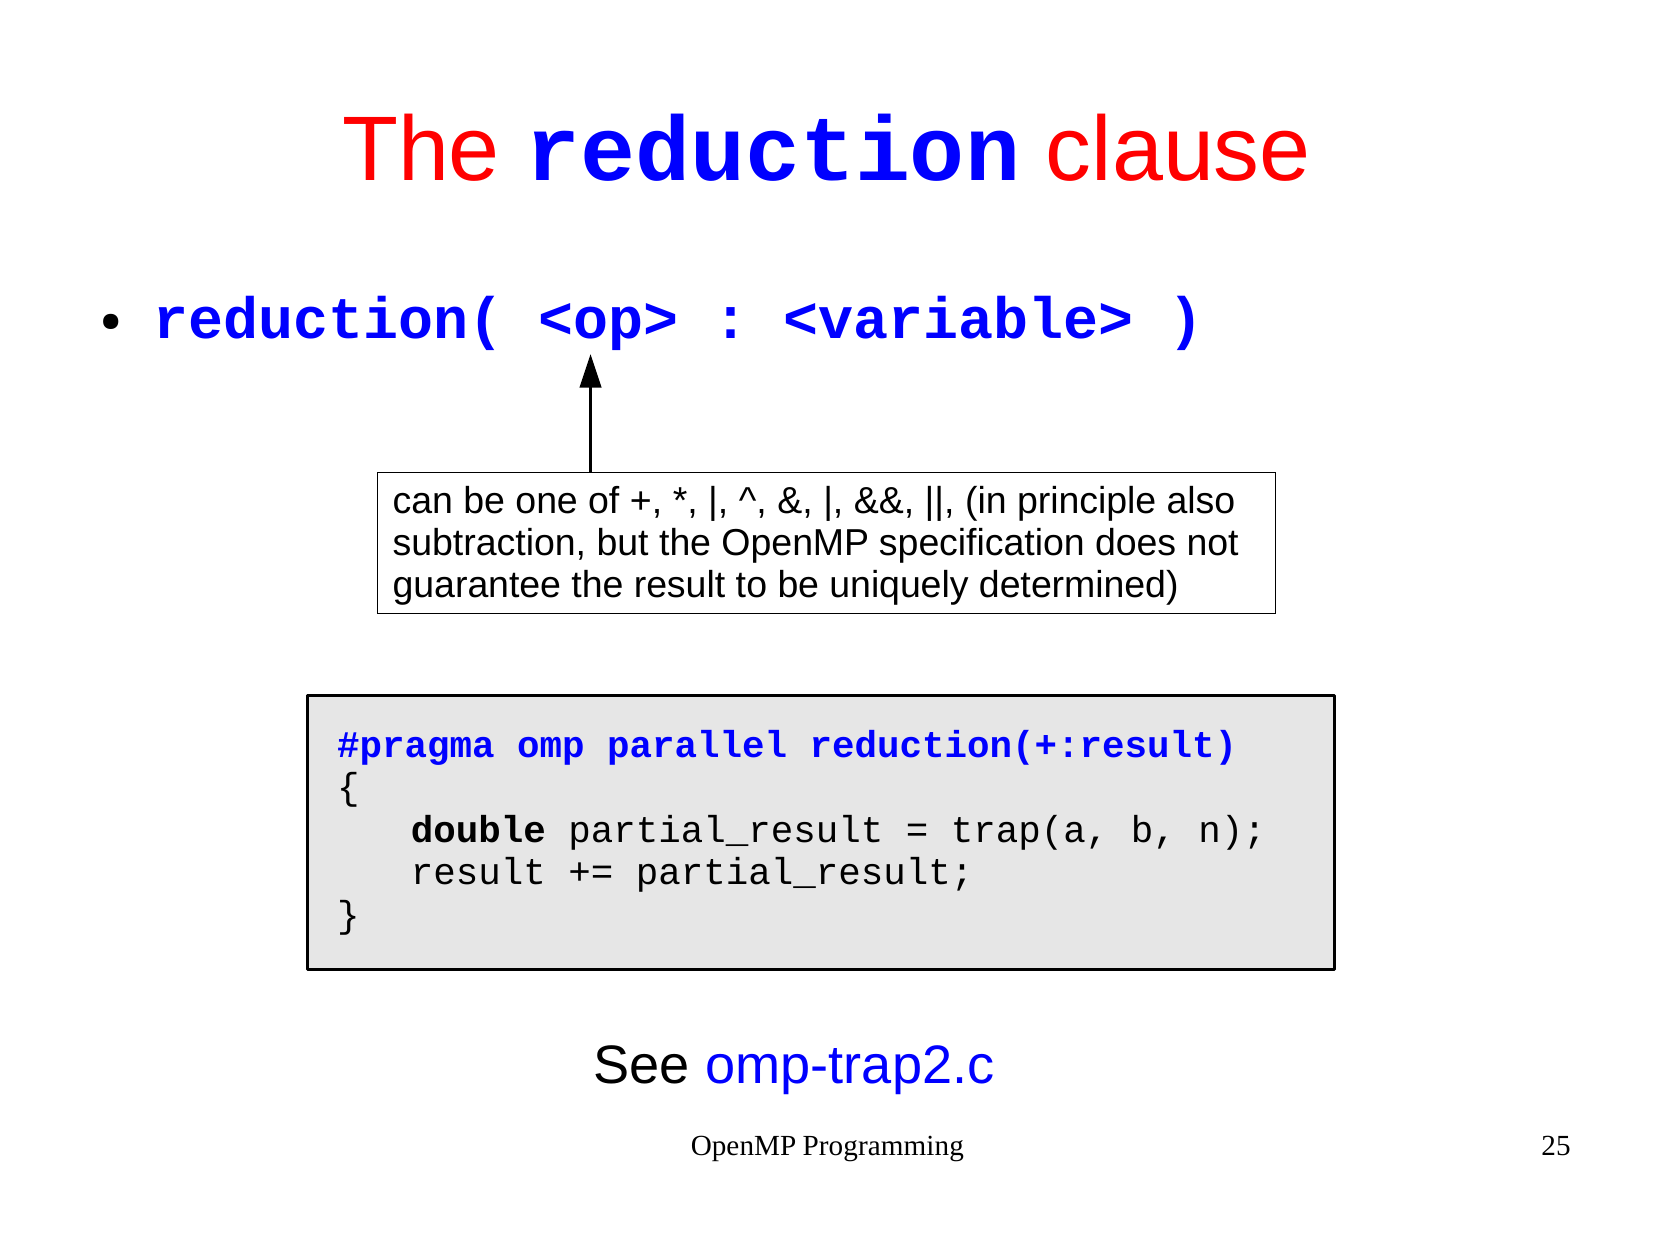

# The reduction clause
reduction( <op> : <variable> )
can be one of +, *, |, ^, &, |, &&, ||, (in principle also subtraction, but the OpenMP specification does not guarantee the result to be uniquely determined)
#pragma omp parallel reduction(+:result)
{
	double partial_result = trap(a, b, n);
	result += partial_result;
}
See omp-trap2.c
OpenMP Programming
25